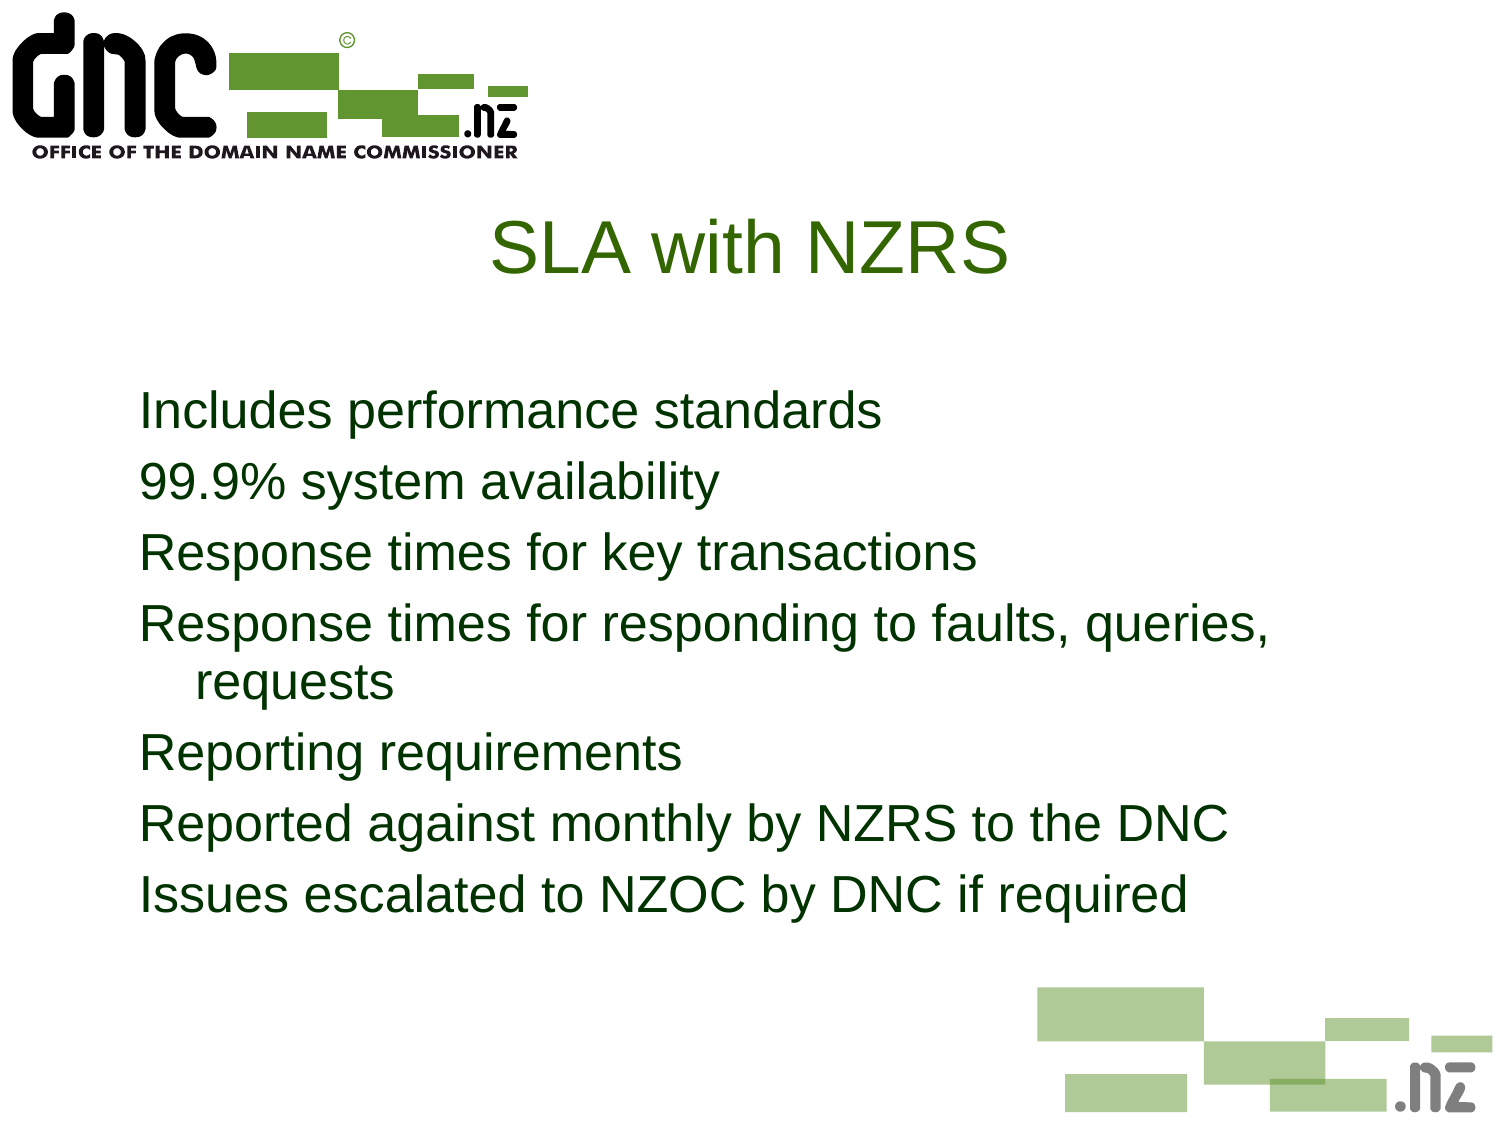

# SLA with NZRS
Includes performance standards
99.9% system availability
Response times for key transactions
Response times for responding to faults, queries, requests
Reporting requirements
Reported against monthly by NZRS to the DNC
Issues escalated to NZOC by DNC if required